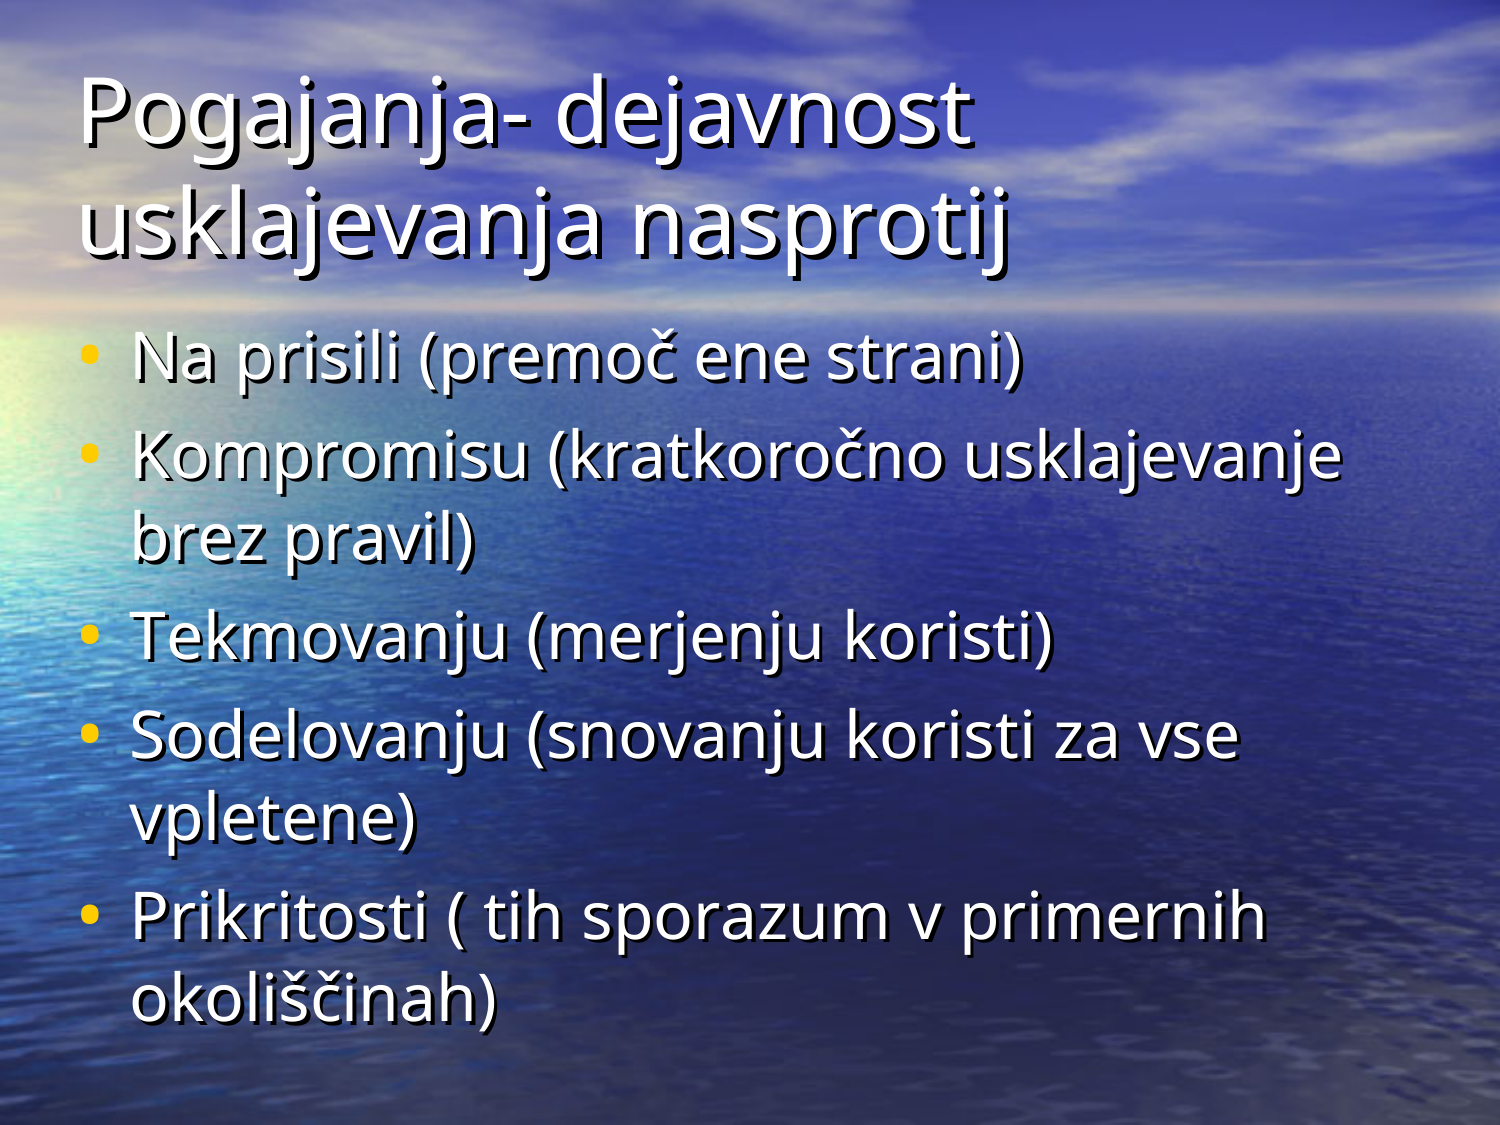

# Pogajanja- dejavnost usklajevanja nasprotij
Na prisili (premoč ene strani)
Kompromisu (kratkoročno usklajevanje brez pravil)
Tekmovanju (merjenju koristi)
Sodelovanju (snovanju koristi za vse vpletene)
Prikritosti ( tih sporazum v primernih okoliščinah)